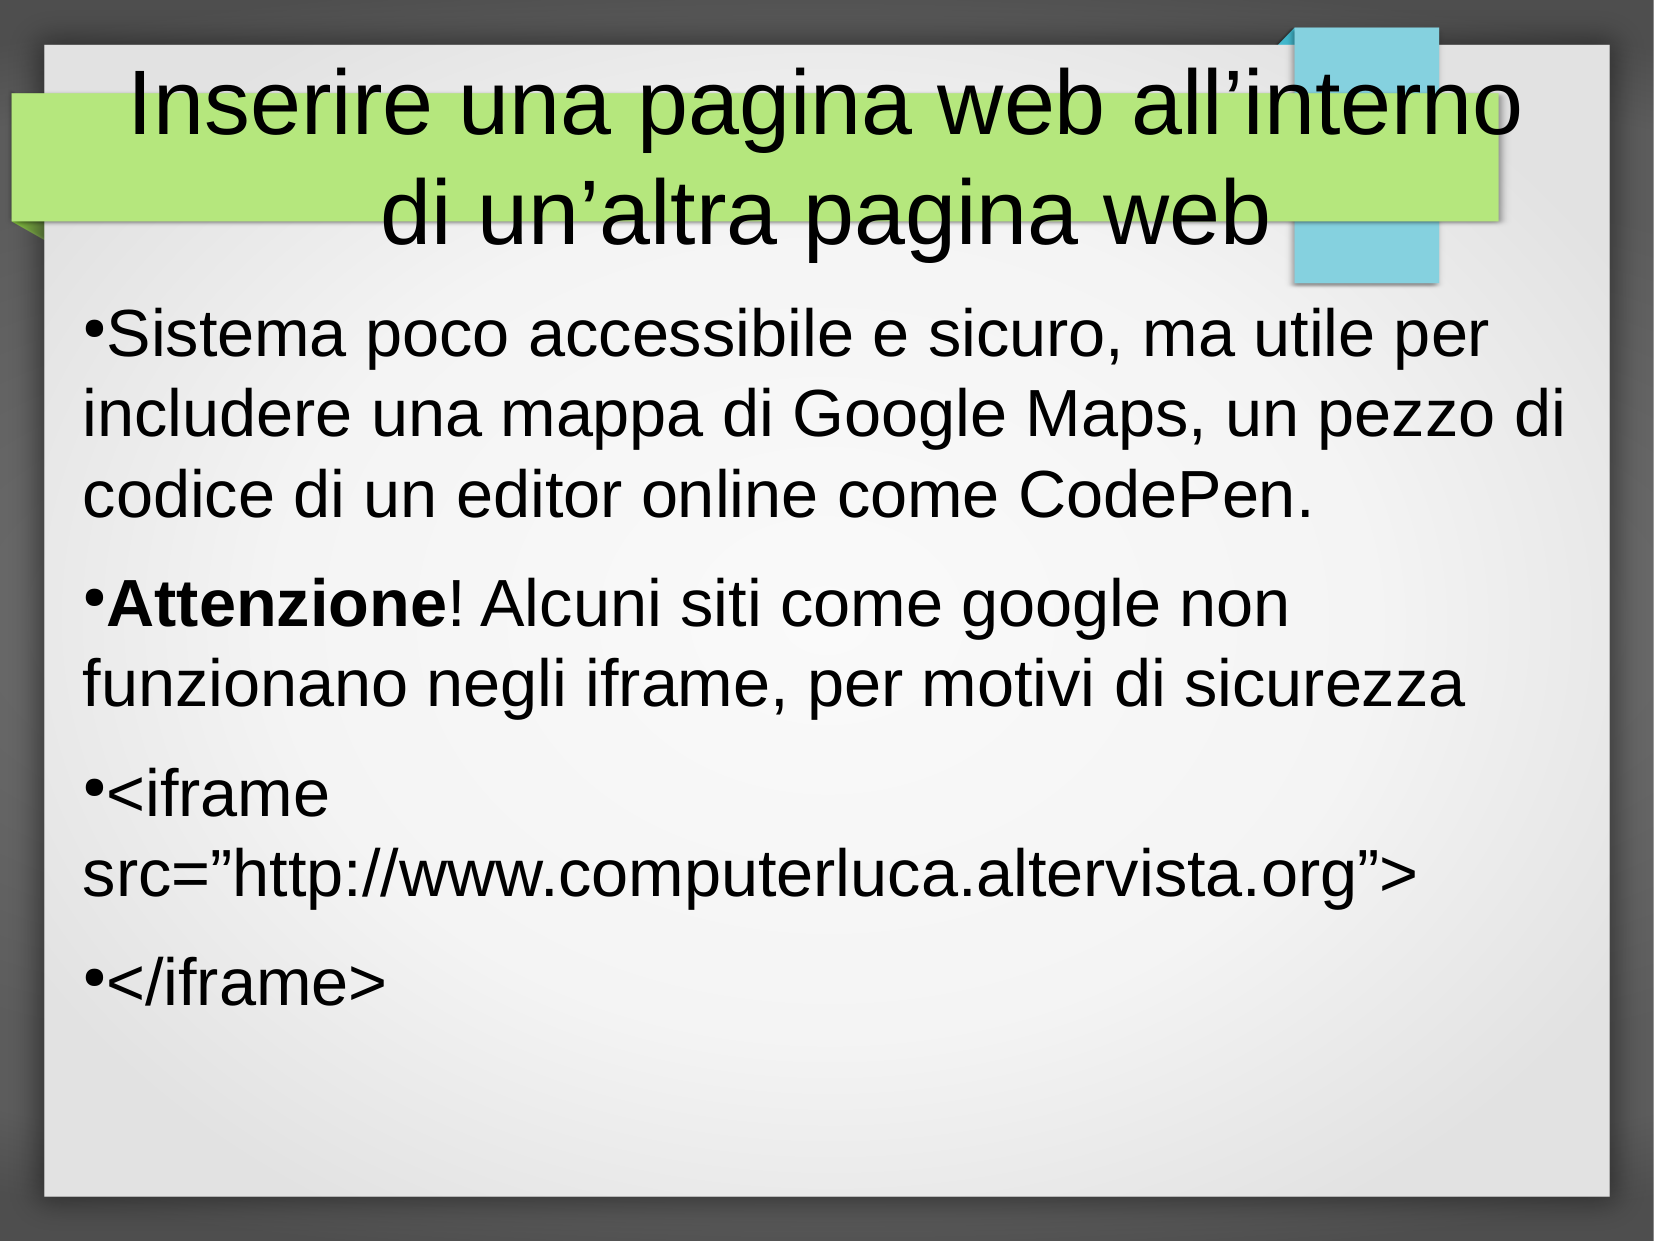

# Inserire una pagina web all’interno di un’altra pagina web
Sistema poco accessibile e sicuro, ma utile per includere una mappa di Google Maps, un pezzo di codice di un editor online come CodePen.
Attenzione! Alcuni siti come google non funzionano negli iframe, per motivi di sicurezza
<iframe src=”http://www.computerluca.altervista.org”>
</iframe>